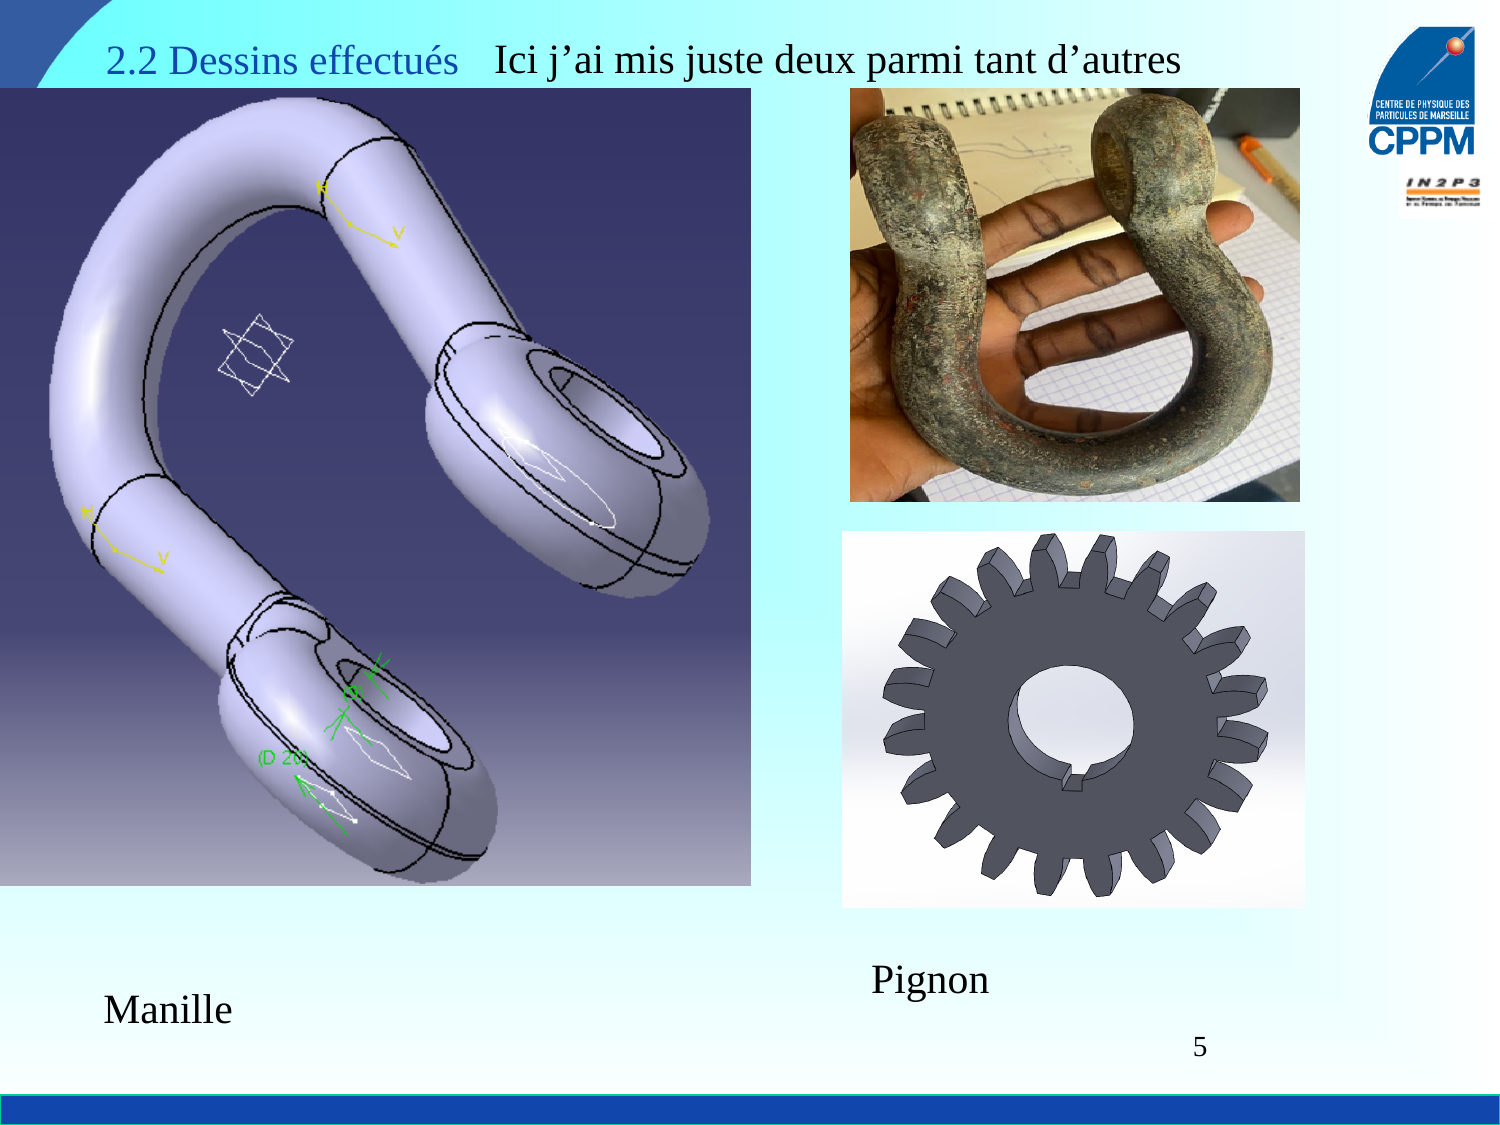

2.2 Dessins effectués
Ici j’ai mis juste deux parmi tant d’autres
Pignon
Manille